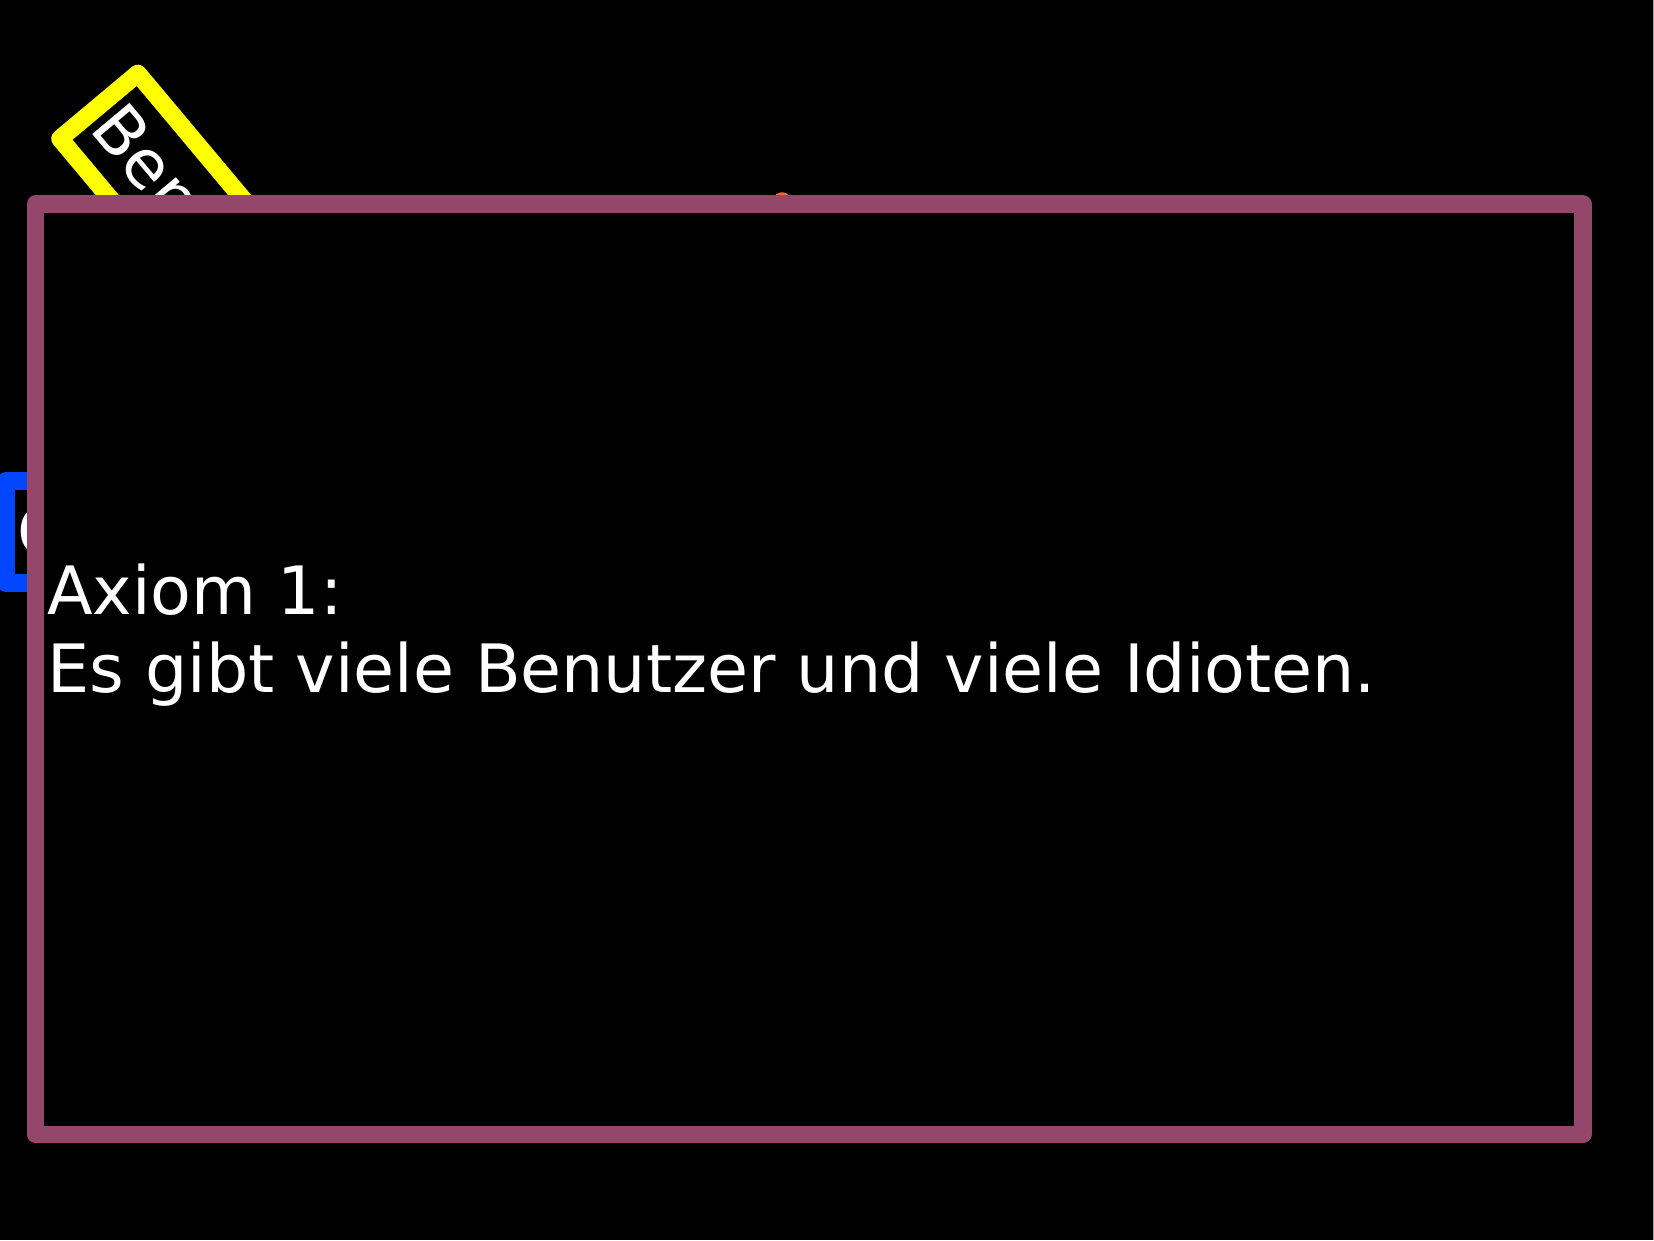

Axiom 1:
Es gibt viele Benutzer und viele Idioten.
Benutzerfreundlich = Idiotensicher!
Plattformübergreifend
GUI und CMD Erstellung
Benutzerfreundlich = Idiotensicher
Bearbeitung
Auswertung der Protokolle